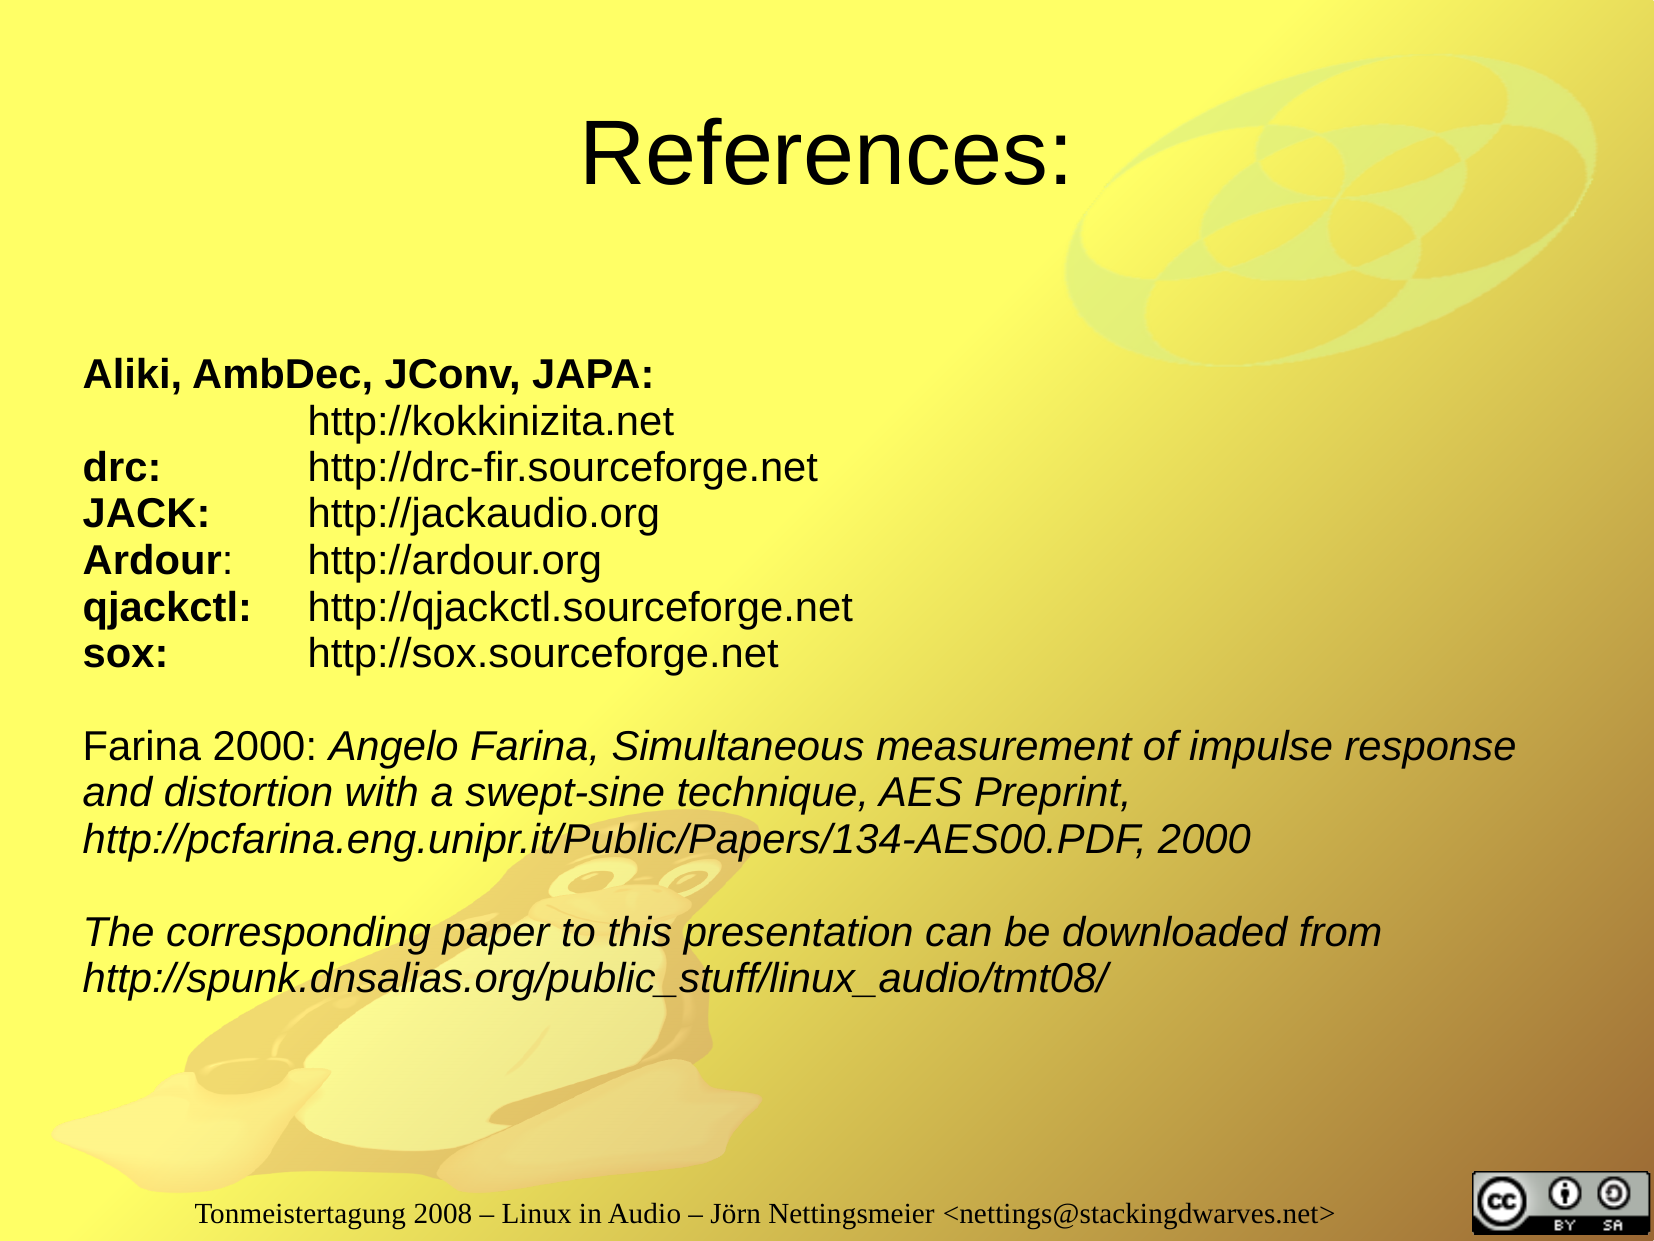

# References:
Aliki, AmbDec, JConv, JAPA:
			http://kokkinizita.net
drc:		http://drc-fir.sourceforge.net
JACK:		http://jackaudio.org
Ardour:	http://ardour.org
qjackctl:	http://qjackctl.sourceforge.net
sox: 		http://sox.sourceforge.net
Farina 2000: Angelo Farina, Simultaneous measurement of impulse response and distortion with a swept-sine technique, AES Preprint, http://pcfarina.eng.unipr.it/Public/Papers/134‑AES00.PDF, 2000
The corresponding paper to this presentation can be downloaded from
http://spunk.dnsalias.org/public_stuff/linux_audio/tmt08/